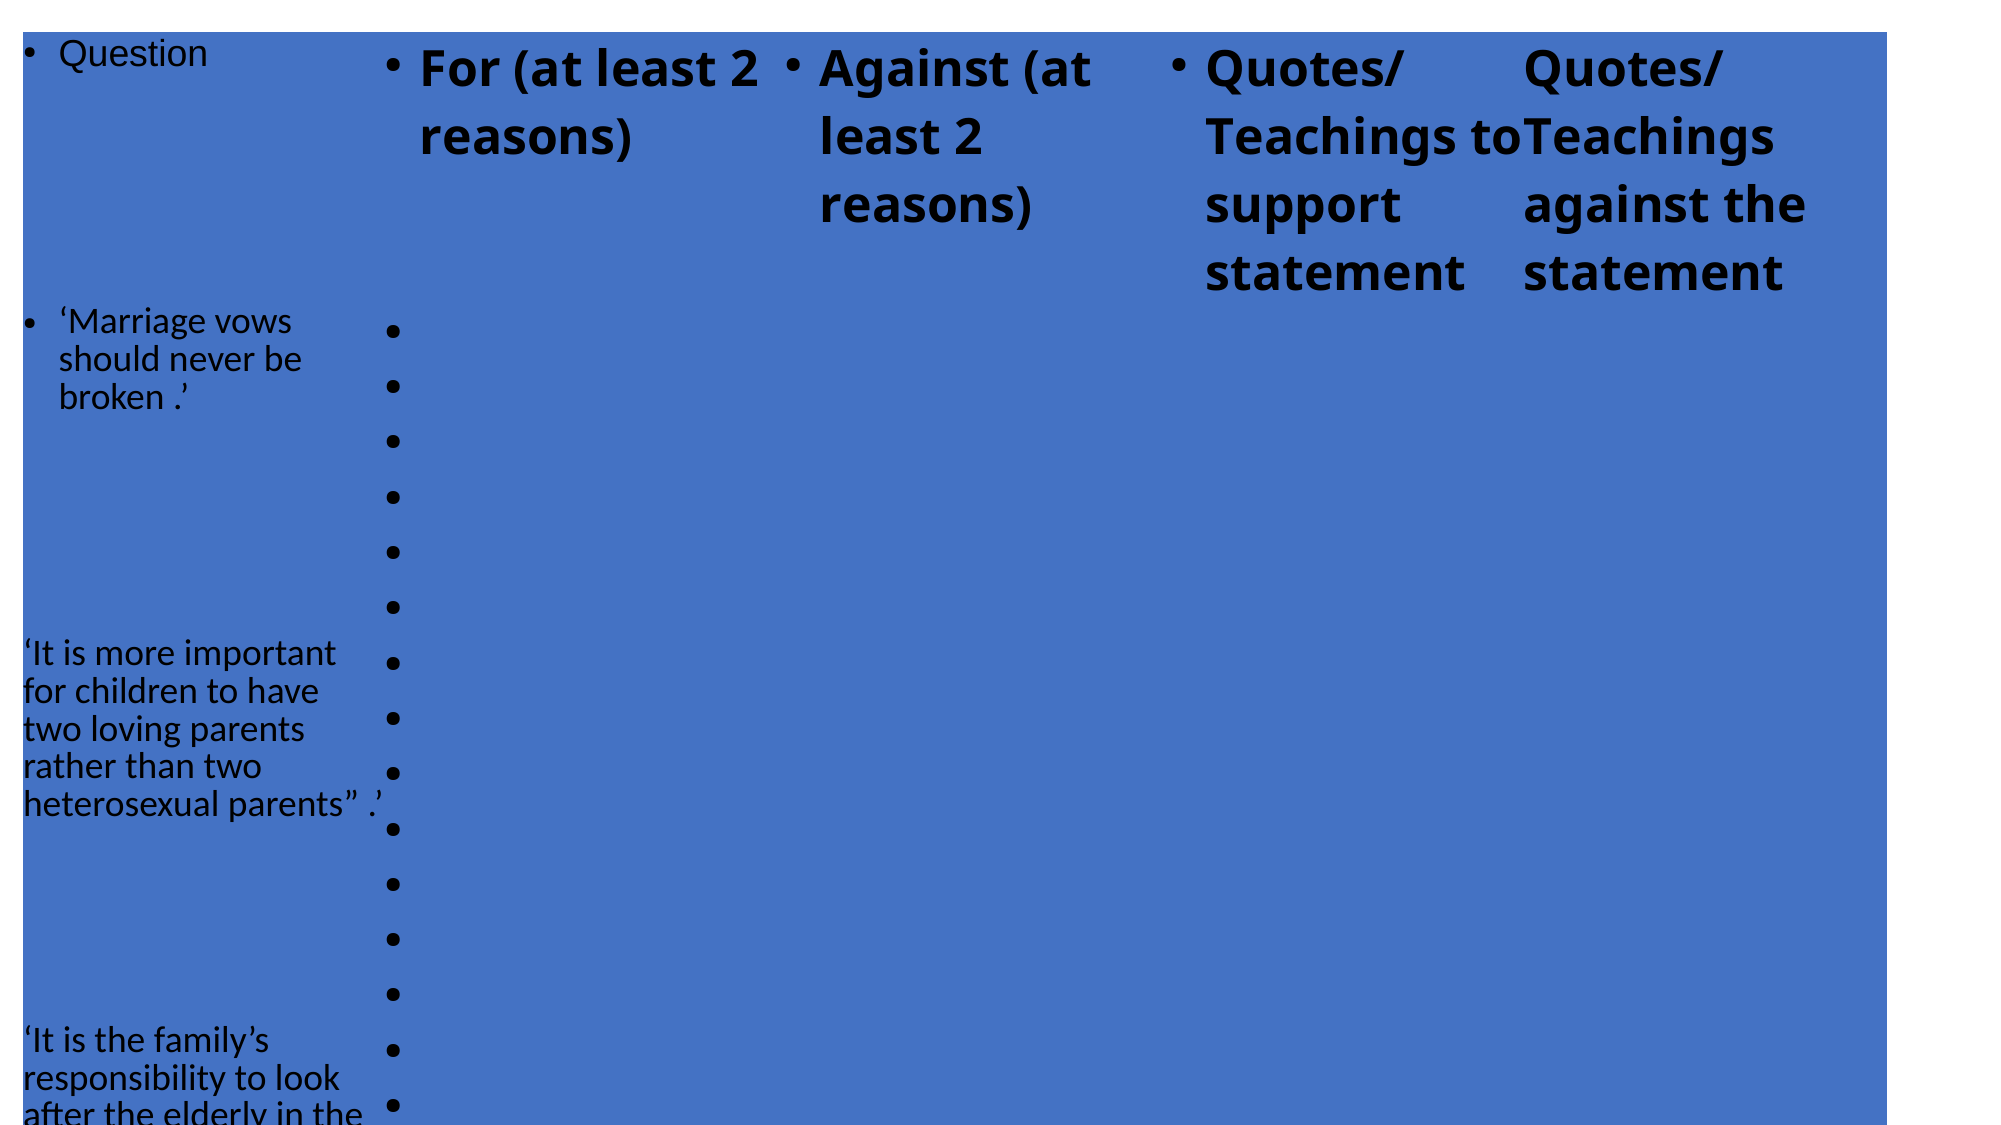

| Question | For (at least 2 reasons) | Against (at least 2 reasons) | Quotes/Teachings to support statement | Quotes/Teachings against the statement |
| --- | --- | --- | --- | --- |
| ‘Marriage vows should never be broken .’ | | | | |
| ‘It is more important for children to have two loving parents rather than two heterosexual parents” .’ | | | | |
| ‘It is the family’s responsibility to look after the elderly in the family” | | | | |